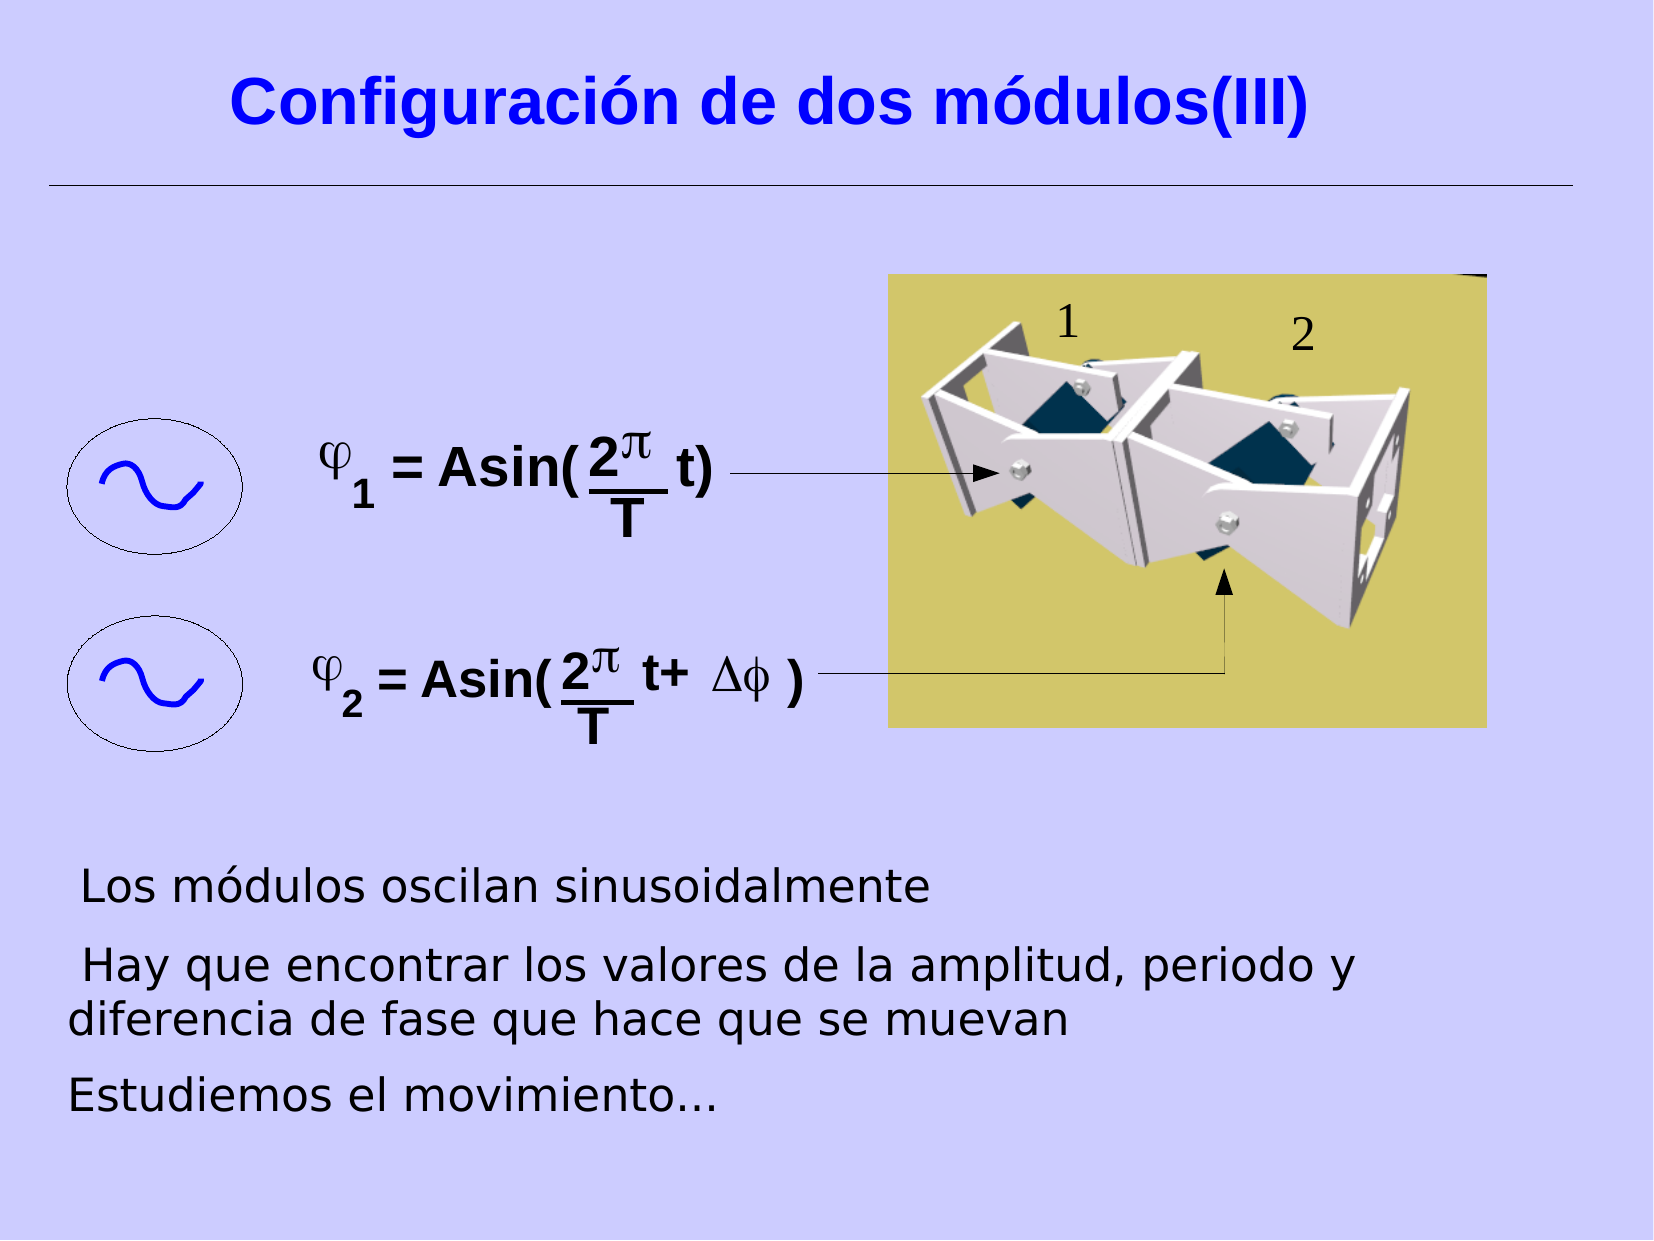

# Configuración de dos módulos(III)
1
2
p
2
j
=
Asin(
t)
1
T
p
2
t+
j
=
Asin(
)
Df
2
T
 Los módulos oscilan sinusoidalmente
 Hay que encontrar los valores de la amplitud, periodo y diferencia de fase que hace que se muevan
Estudiemos el movimiento...